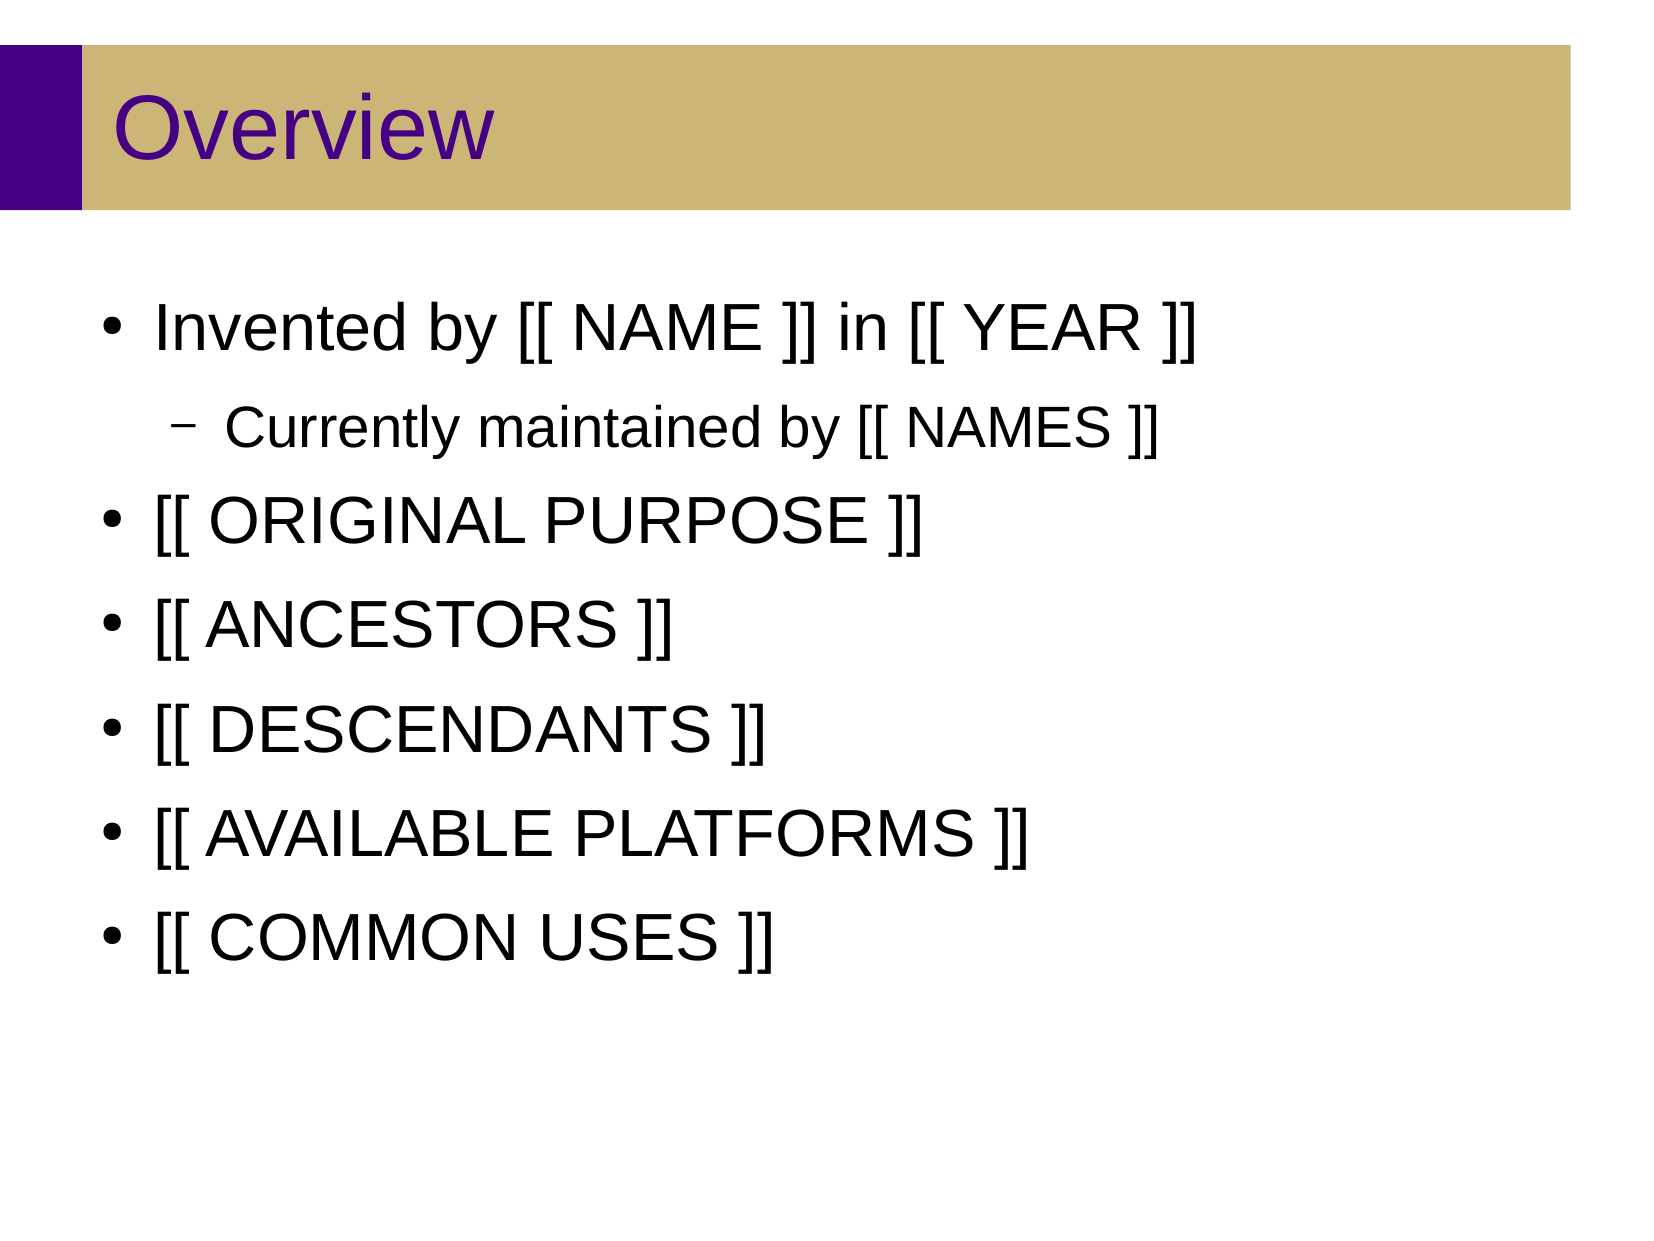

# Overview
Invented by [[ NAME ]] in [[ YEAR ]]
Currently maintained by [[ NAMES ]]
[[ ORIGINAL PURPOSE ]]
[[ ANCESTORS ]]
[[ DESCENDANTS ]]
[[ AVAILABLE PLATFORMS ]]
[[ COMMON USES ]]